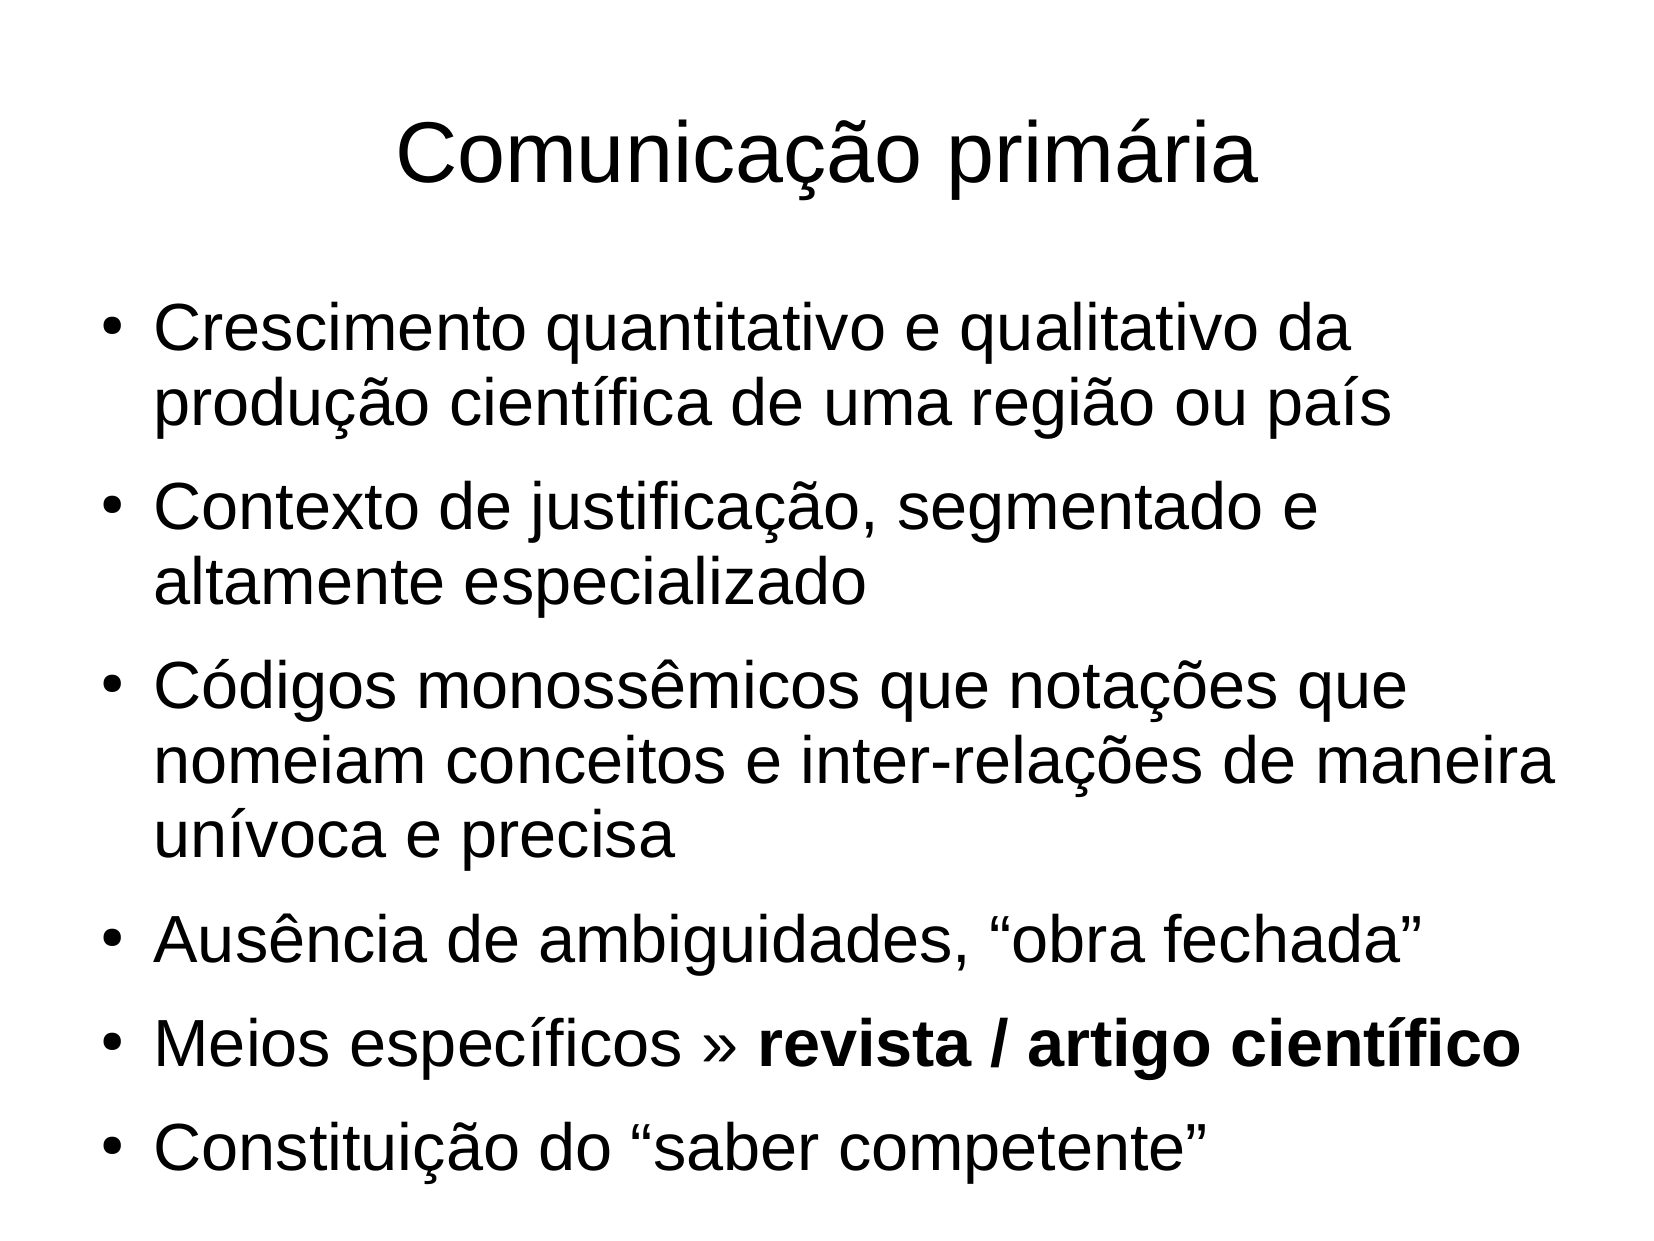

# Comunicação primária
Crescimento quantitativo e qualitativo da produção científica de uma região ou país
Contexto de justificação, segmentado e altamente especializado
Códigos monossêmicos que notações que nomeiam conceitos e inter-relações de maneira unívoca e precisa
Ausência de ambiguidades, “obra fechada”
Meios específicos » revista / artigo científico
Constituição do “saber competente”